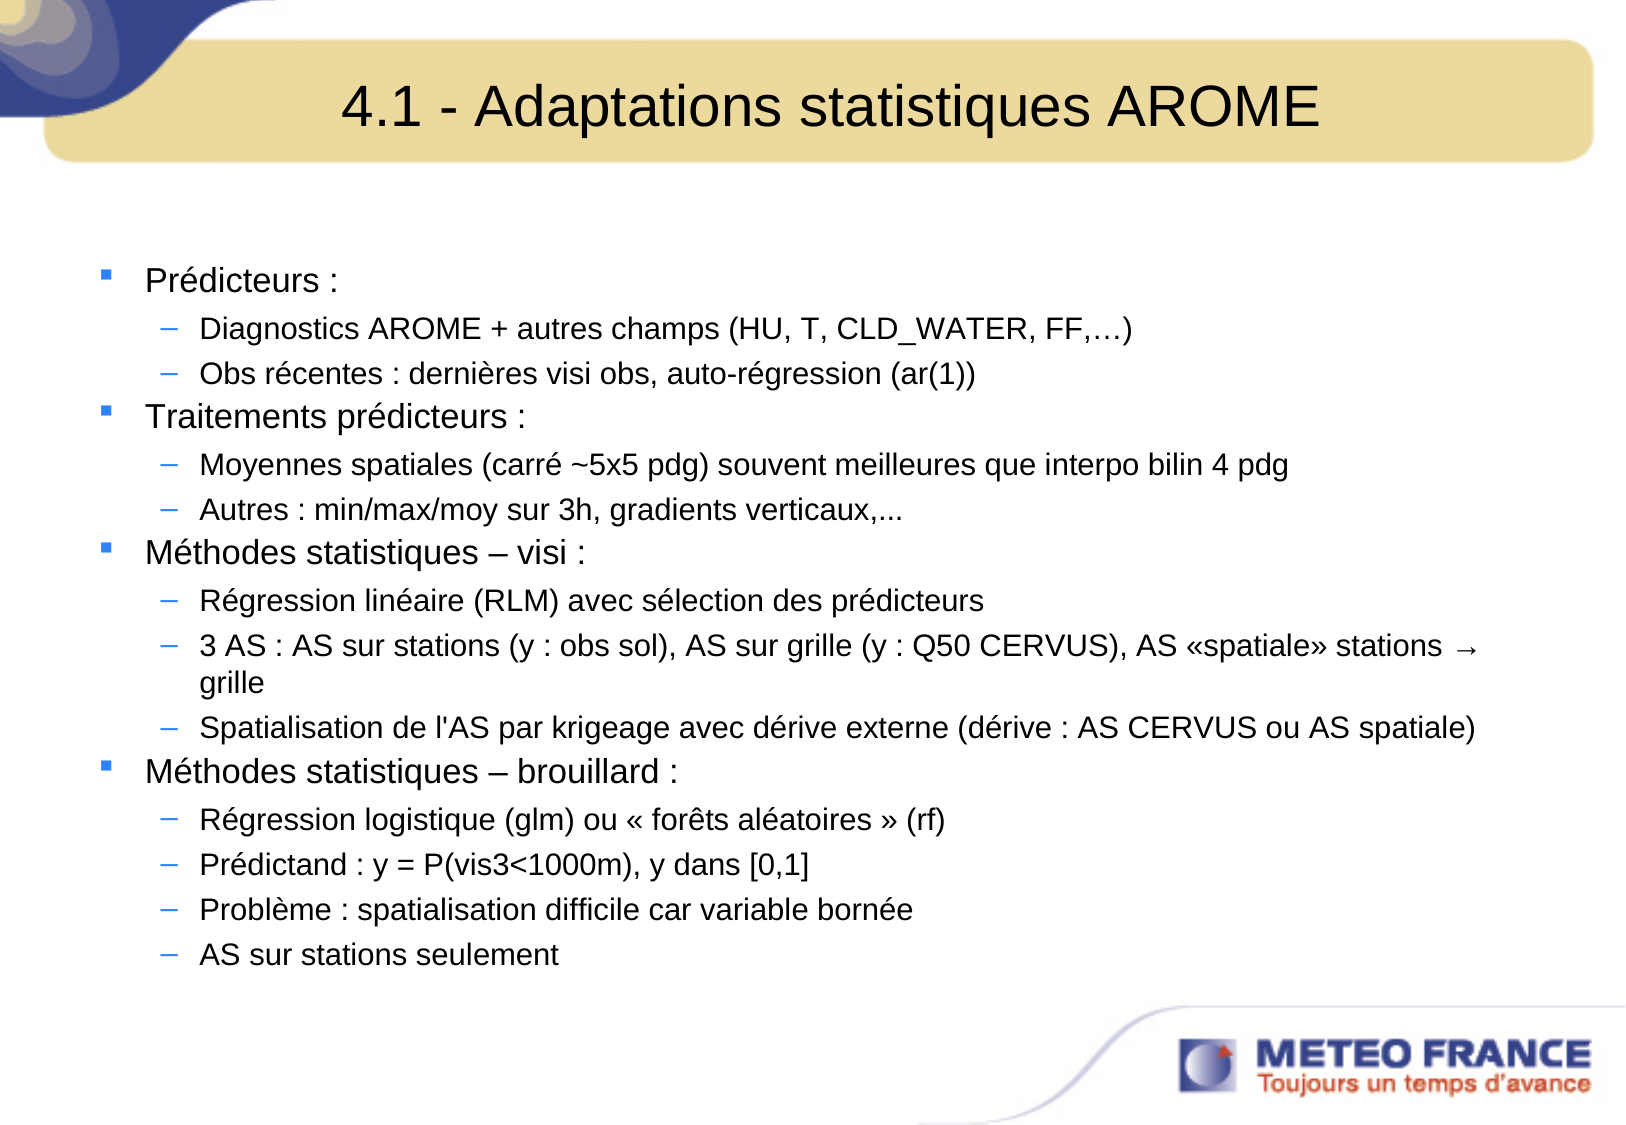

# 4.1 - Adaptations statistiques AROME
Prédicteurs :
Diagnostics AROME + autres champs (HU, T, CLD_WATER, FF,…)
Obs récentes : dernières visi obs, auto-régression (ar(1))
Traitements prédicteurs :
Moyennes spatiales (carré ~5x5 pdg) souvent meilleures que interpo bilin 4 pdg
Autres : min/max/moy sur 3h, gradients verticaux,...
Méthodes statistiques – visi :
Régression linéaire (RLM) avec sélection des prédicteurs
3 AS : AS sur stations (y : obs sol), AS sur grille (y : Q50 CERVUS), AS «spatiale» stations → grille
Spatialisation de l'AS par krigeage avec dérive externe (dérive : AS CERVUS ou AS spatiale)
Méthodes statistiques – brouillard :
Régression logistique (glm) ou « forêts aléatoires » (rf)
Prédictand : y = P(vis3<1000m), y dans [0,1]
Problème : spatialisation difficile car variable bornée
AS sur stations seulement
Techniques et Organisation de la prévision - septembre 2011